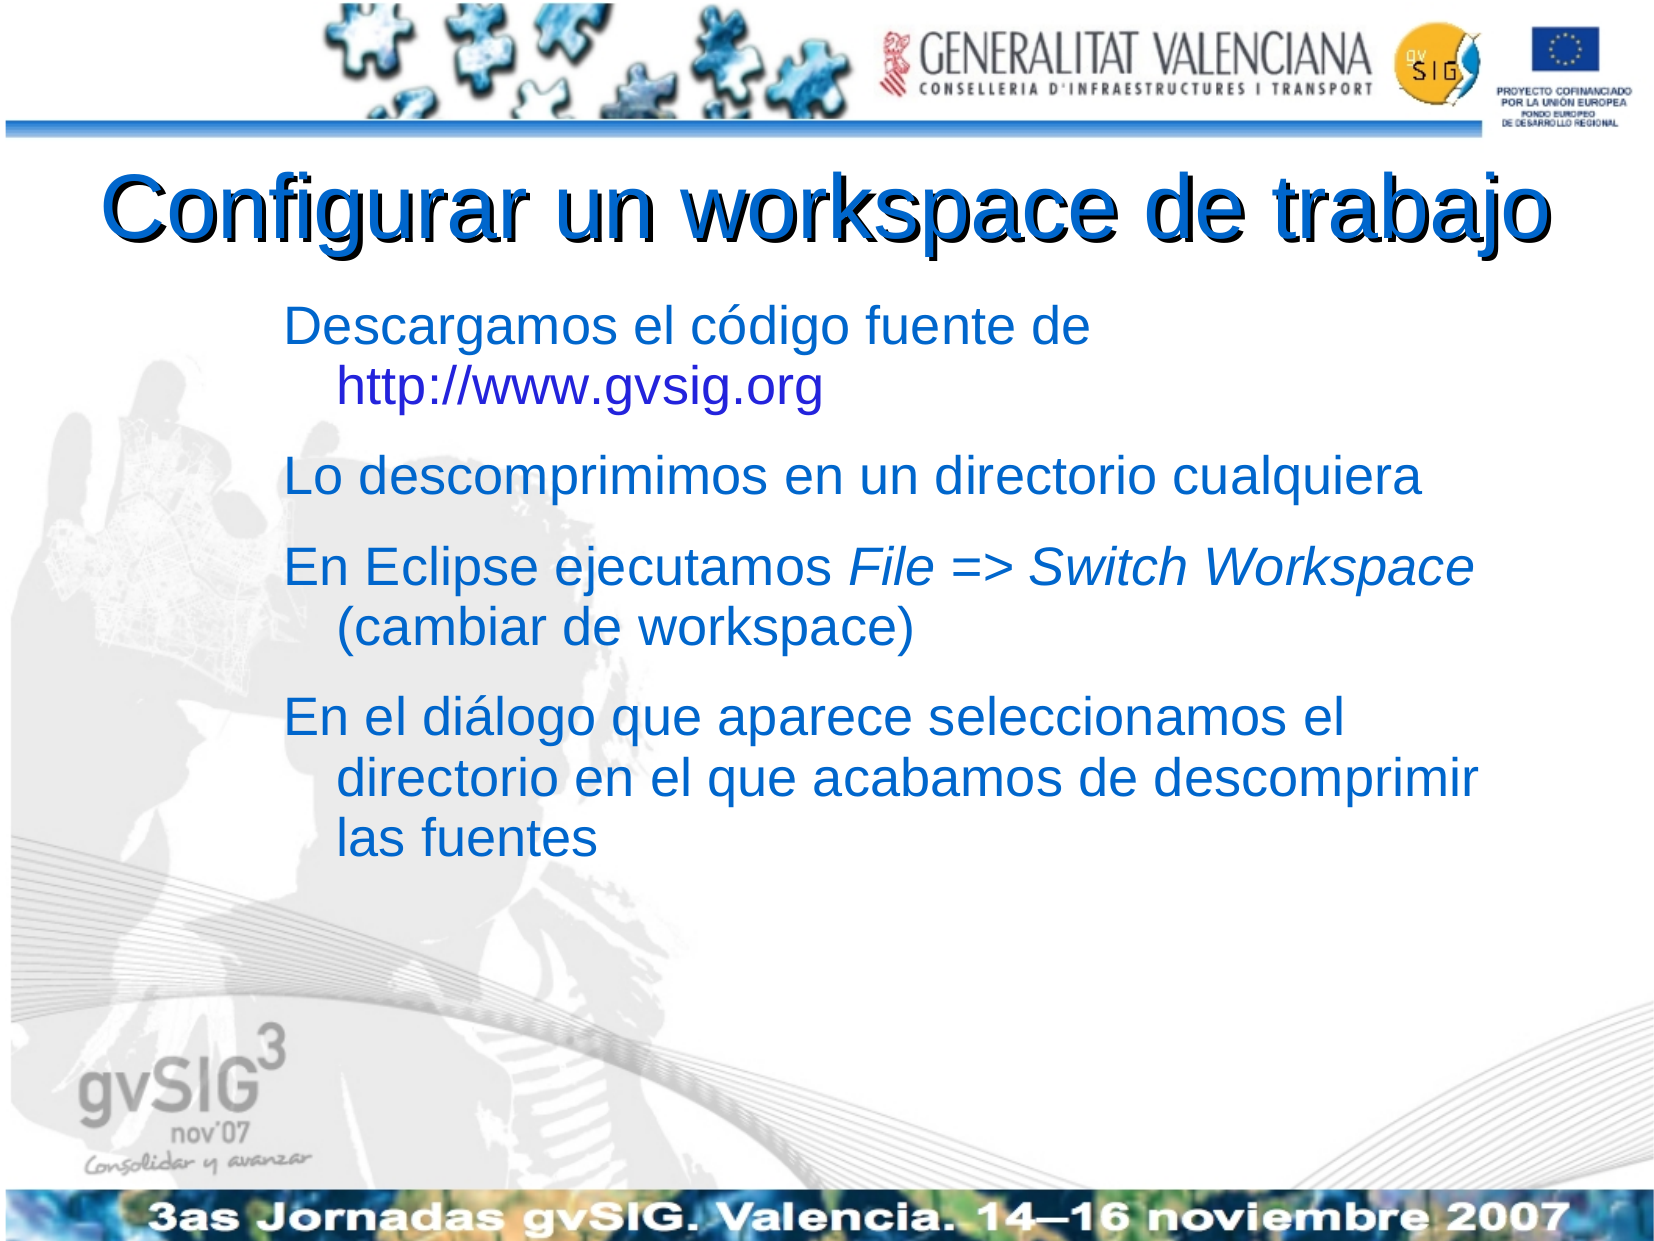

# Configurar un workspace de trabajo
Descargamos el código fuente de http://www.gvsig.org
Lo descomprimimos en un directorio cualquiera
En Eclipse ejecutamos File => Switch Workspace (cambiar de workspace)
En el diálogo que aparece seleccionamos el directorio en el que acabamos de descomprimir las fuentes